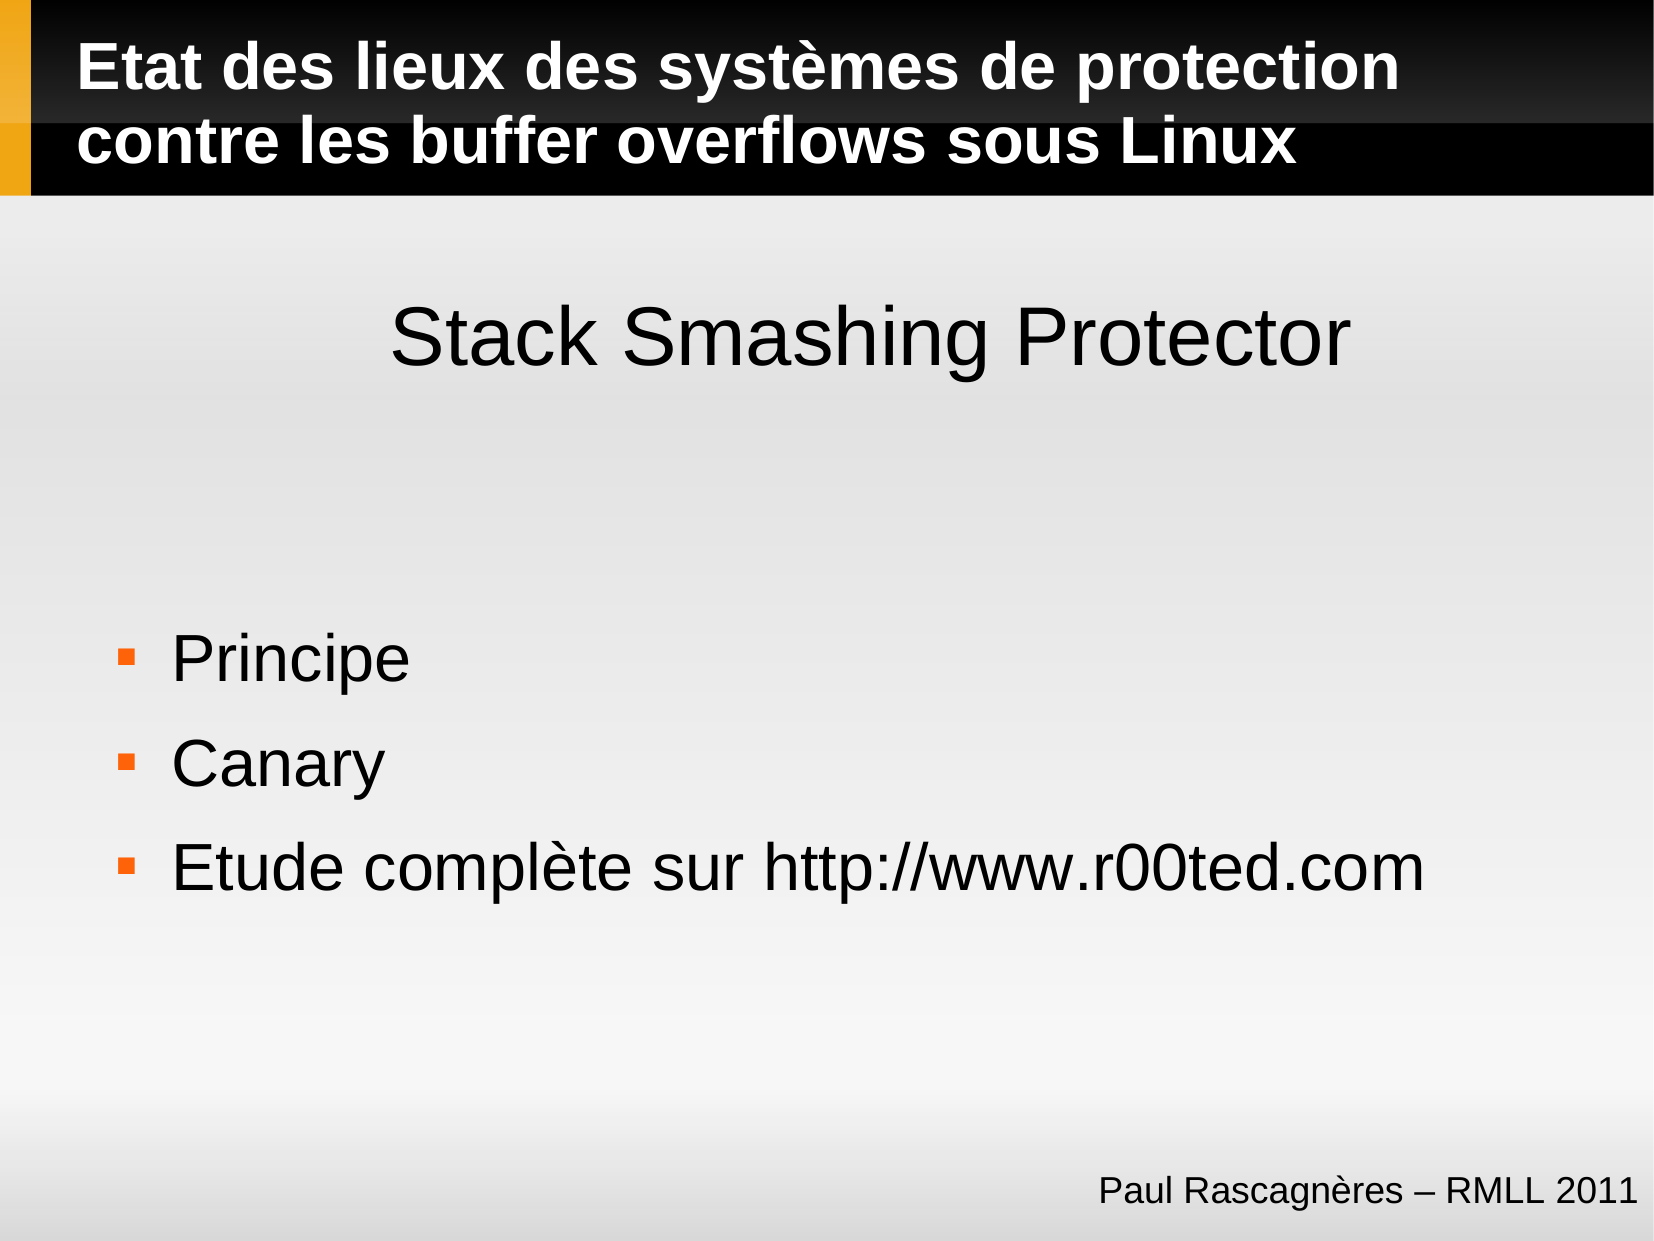

# Etat des lieux des systèmes de protection contre les buffer overflows sous Linux
Stack Smashing Protector
Principe
Canary
Etude complète sur http://www.r00ted.com
Paul Rascagnères – RMLL 2011